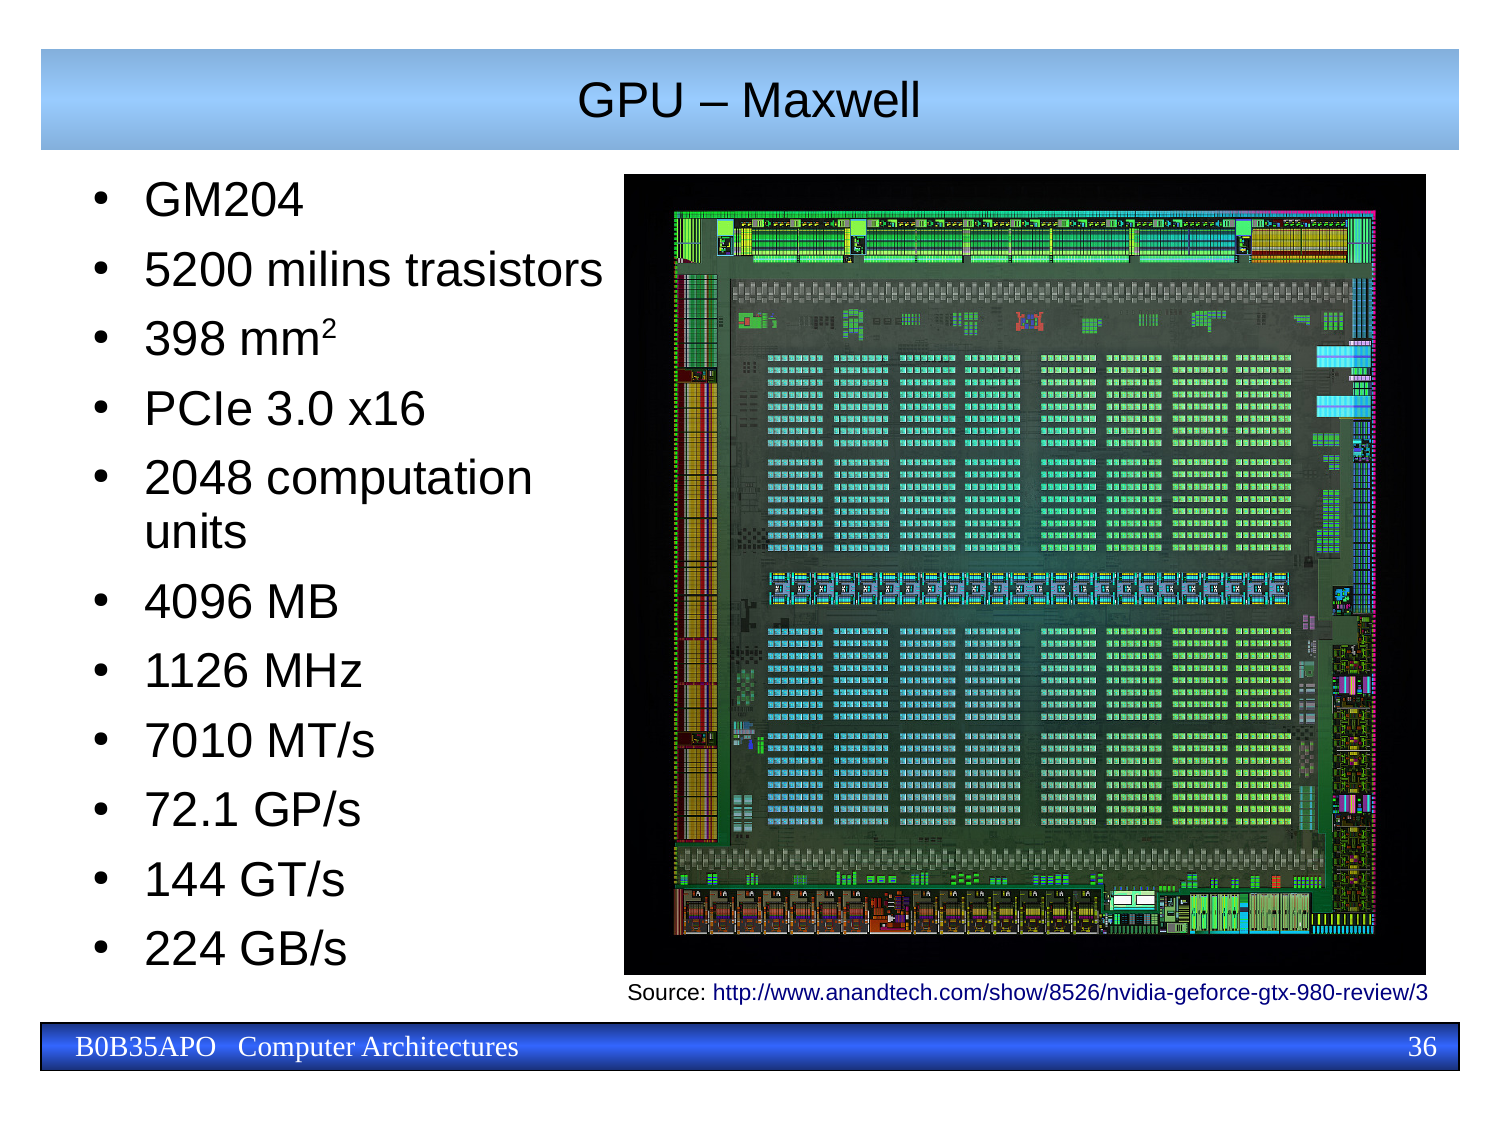

# GPU – Maxwell
GM204
5200 milins trasistors
398 mm2
PCIe 3.0 x16
2048 computation units
4096 MB
1126 MHz
7010 MT/s
72.1 GP/s
144 GT/s
224 GB/s
Source: http://www.anandtech.com/show/8526/nvidia-geforce-gtx-980-review/3
B0B35APO Computer Architectures
36